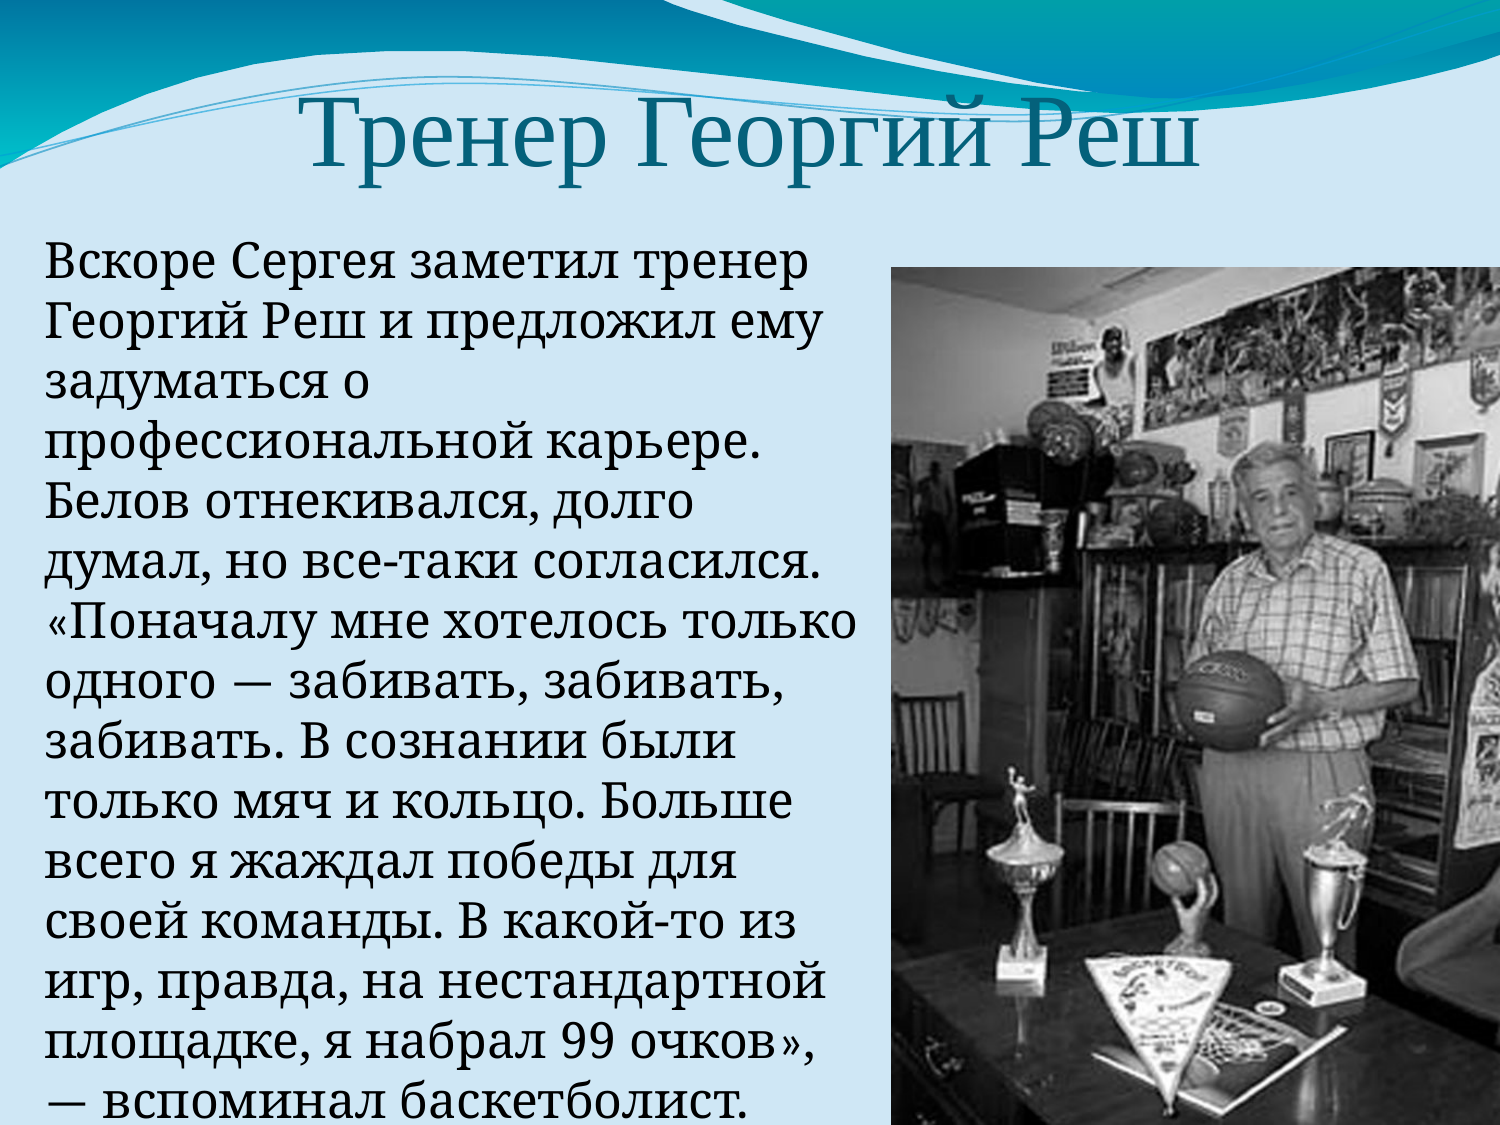

# Тренер Георгий Реш
Вскоре Сергея заметил тренер Георгий Реш и предложил ему задуматься о профессиональной карьере. Белов отнекивался, долго думал, но все-таки согласился. «Поначалу мне хотелось только одного — забивать, забивать, забивать. В сознании были только мяч и кольцо. Больше всего я жаждал победы для своей команды. В какой-то из игр, правда, на нестандартной площадке, я набрал 99 очков», — вспоминал баскетболист.